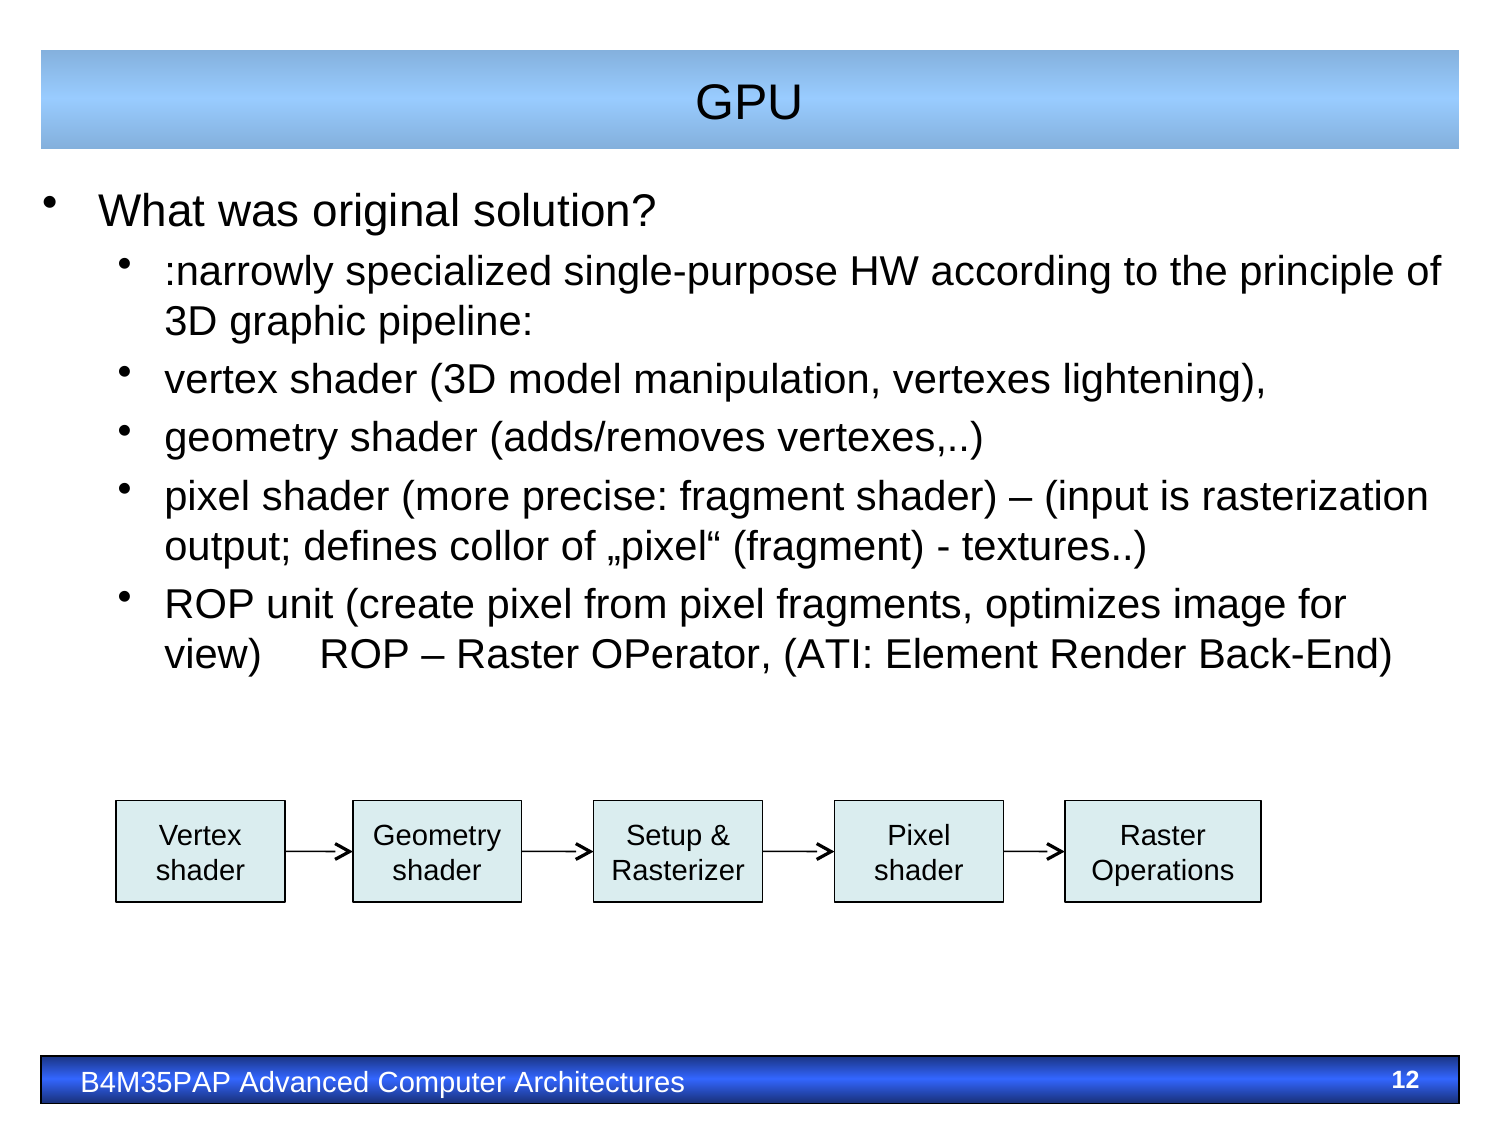

# GPU
What was original solution?
:narrowly specialized single-purpose HW according to the principle of 3D graphic pipeline:
vertex shader (3D model manipulation, vertexes lightening),
geometry shader (adds/removes vertexes,..)
pixel shader (more precise: fragment shader) – (input is rasterization output; defines collor of „pixel“ (fragment) - textures..)
ROP unit (create pixel from pixel fragments, optimizes image for view) ROP – Raster OPerator, (ATI: Element Render Back-End)
Vertex shader
Geometry shader
Setup & Rasterizer
Pixel shader
Raster Operations